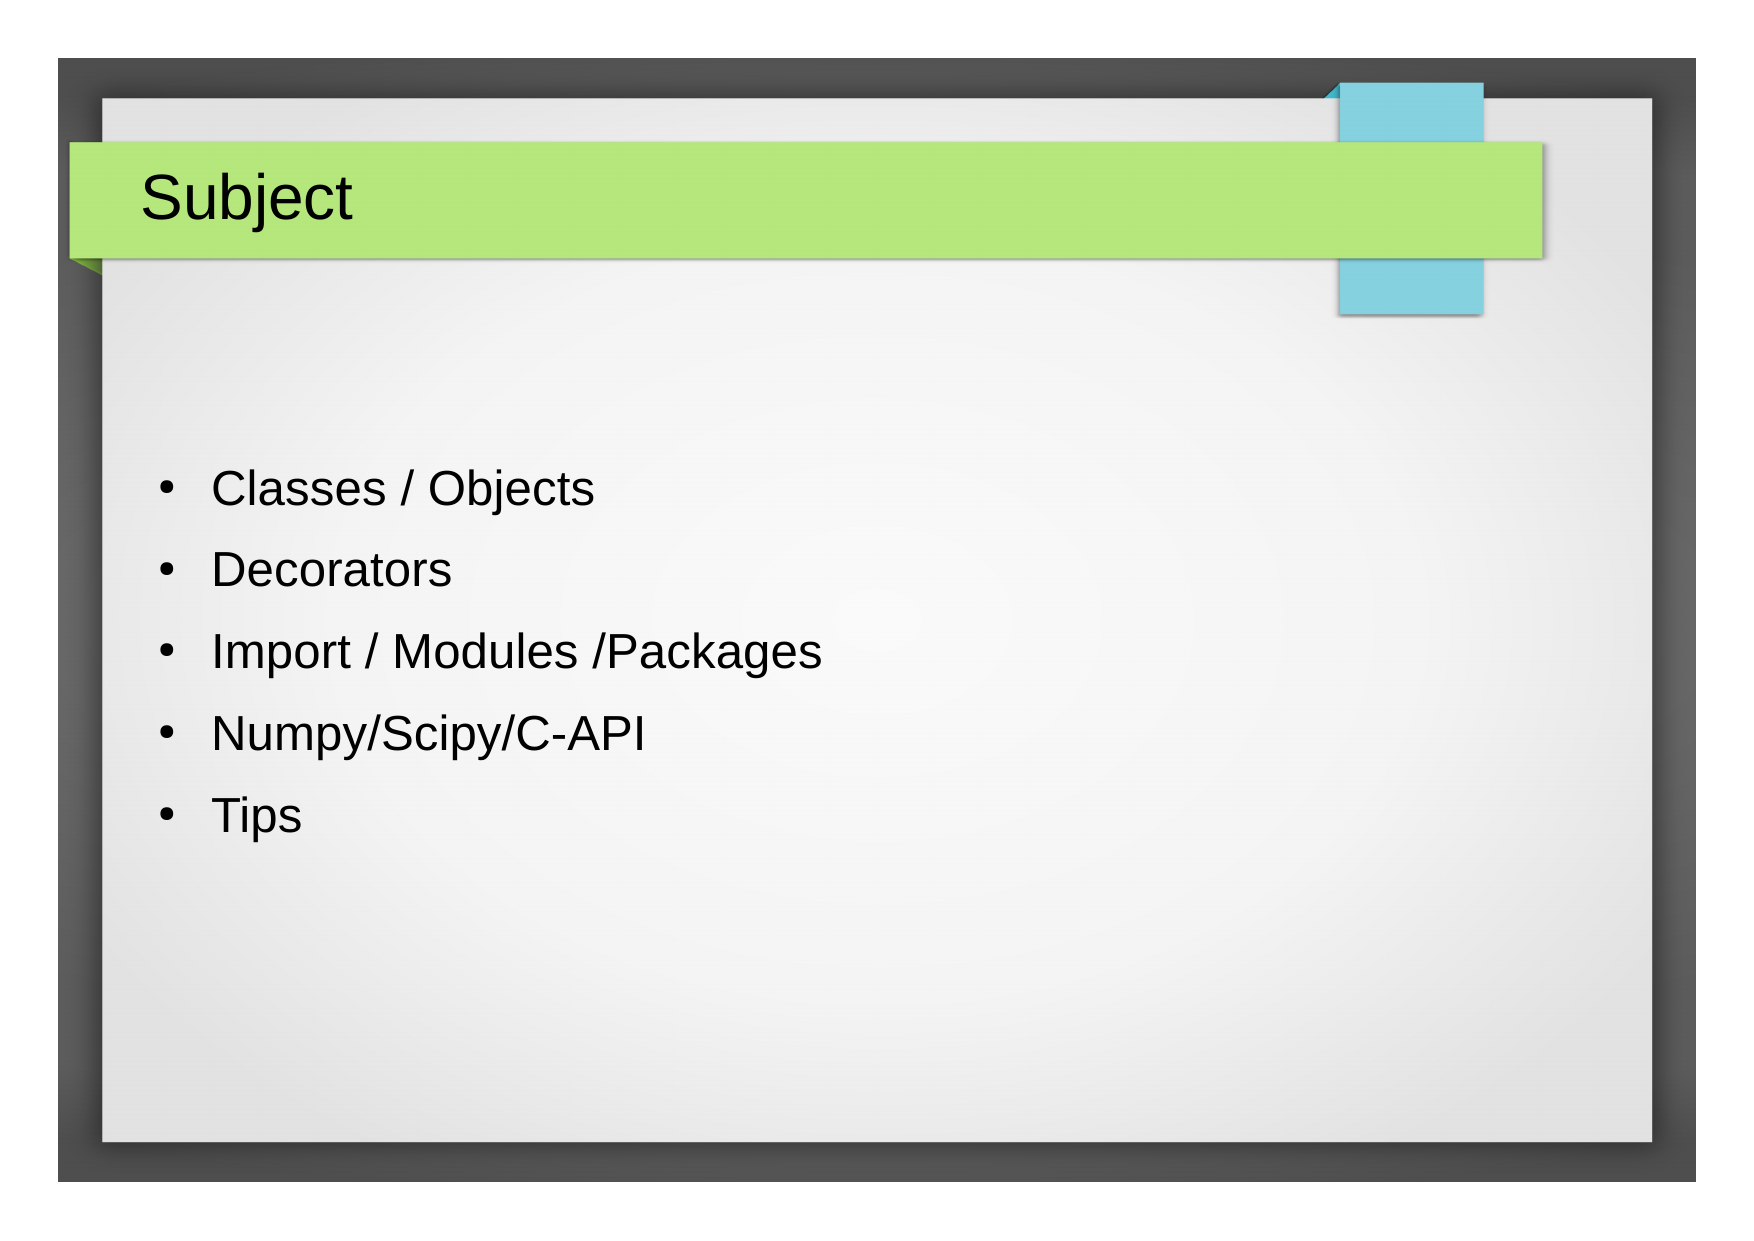

# Subject
Classes / Objects
Decorators
Import / Modules /Packages
Numpy/Scipy/C-API
Tips